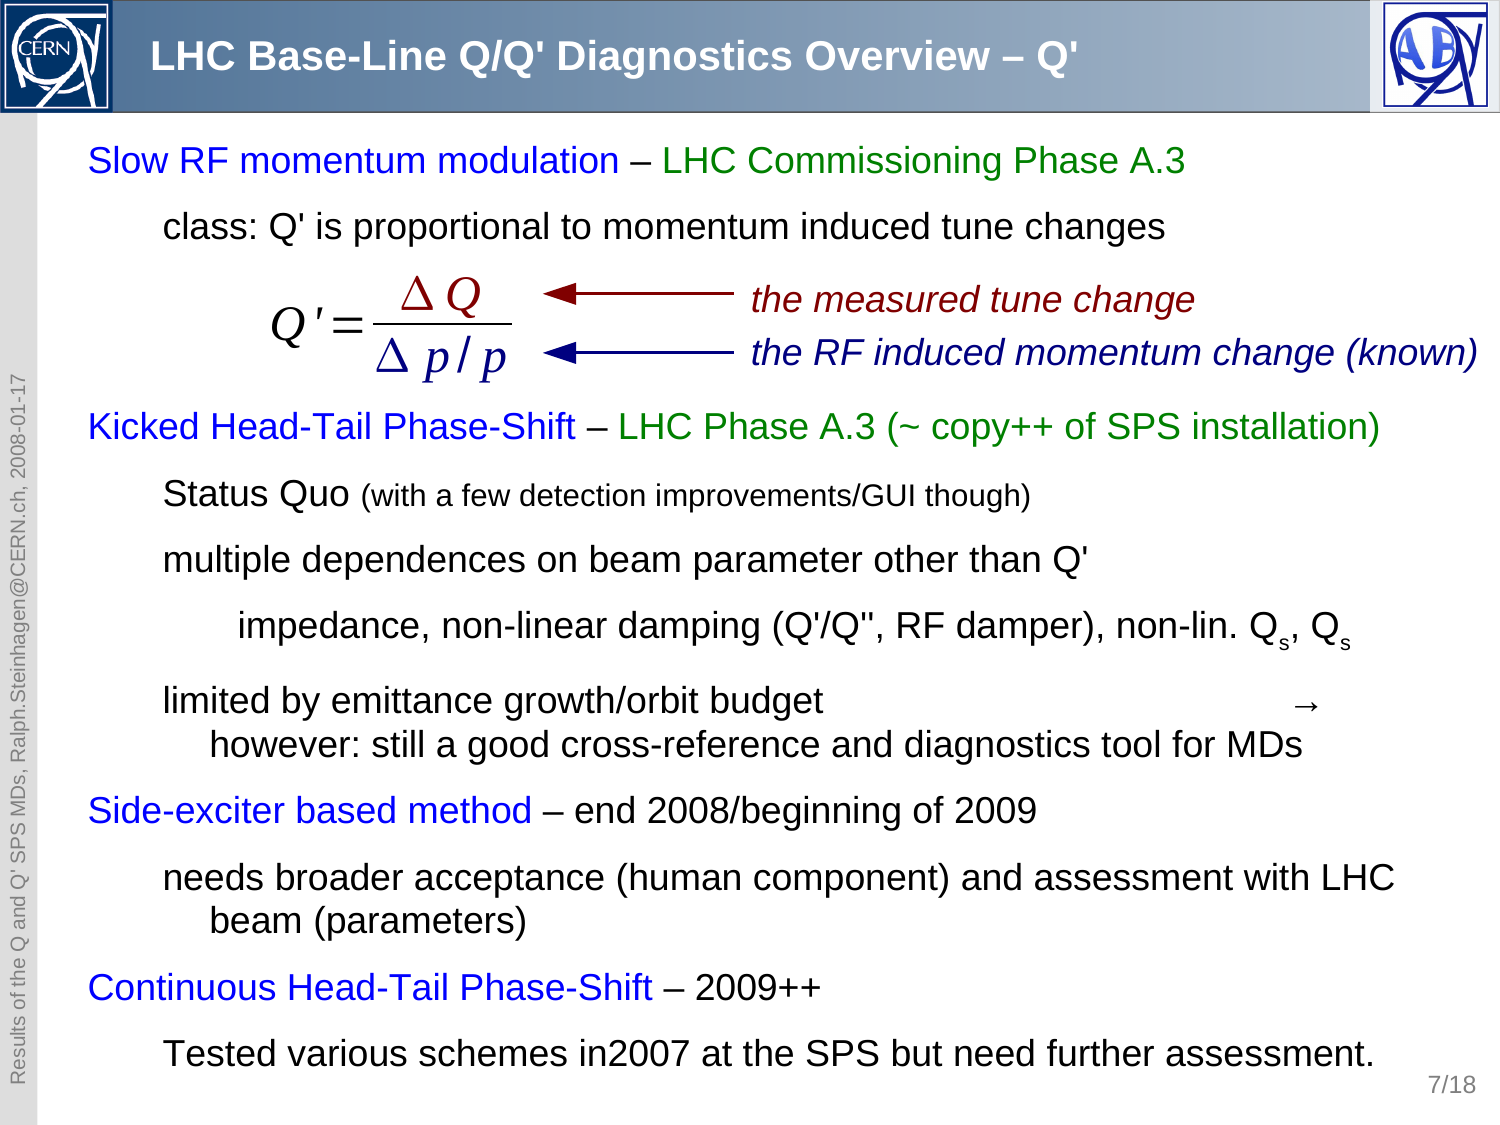

# LHC Base-Line Q/Q' Diagnostics Overview – Q'
Slow RF momentum modulation – LHC Commissioning Phase A.3
class: Q' is proportional to momentum induced tune changes
Kicked Head-Tail Phase-Shift – LHC Phase A.3 (~ copy++ of SPS installation)
Status Quo (with a few detection improvements/GUI though)
multiple dependences on beam parameter other than Q'
impedance, non-linear damping (Q'/Q'', RF damper), non-lin. Qs, Qs
limited by emittance growth/orbit budget 				→ however: still a good cross-reference and diagnostics tool for MDs
Side-exciter based method – end 2008/beginning of 2009
needs broader acceptance (human component) and assessment with LHC beam (parameters)
Continuous Head-Tail Phase-Shift – 2009++
Tested various schemes in2007 at the SPS but need further assessment.
the measured tune change
the RF induced momentum change (known)